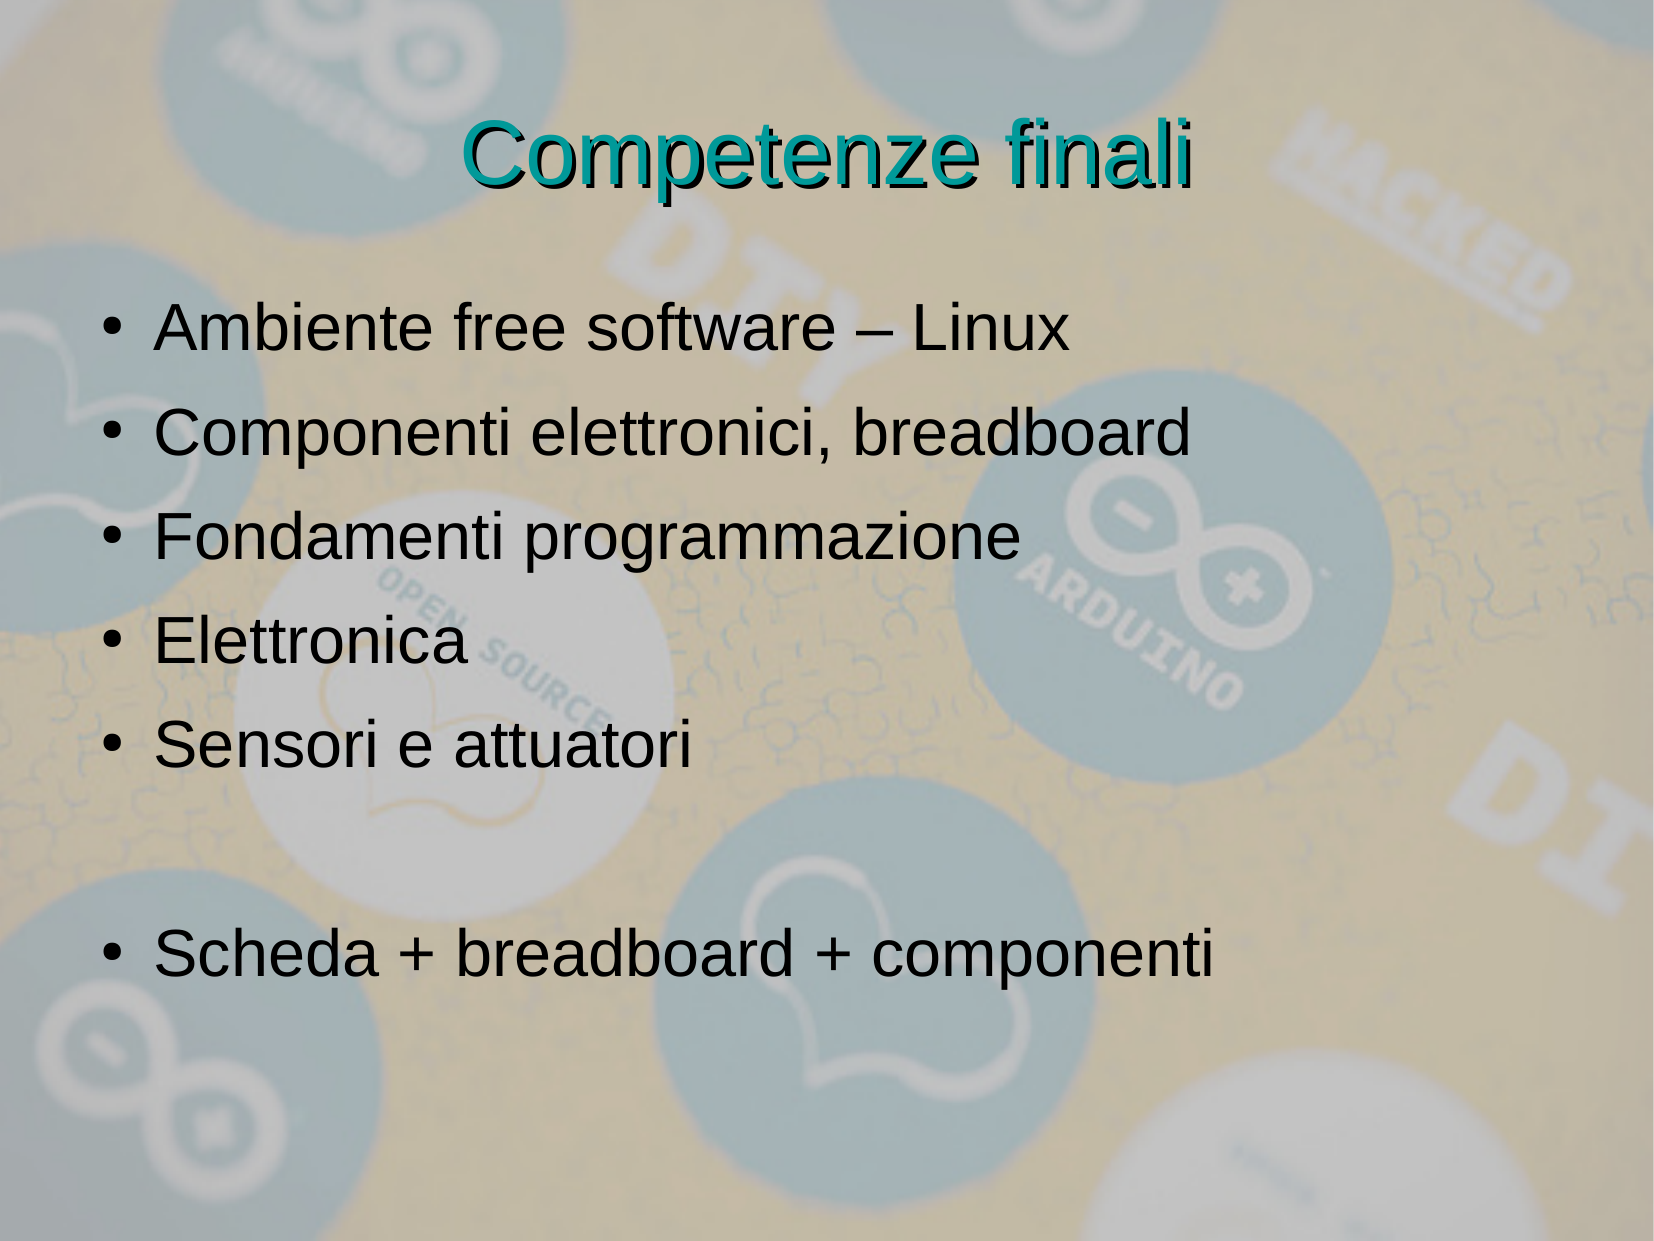

# Competenze finali
Ambiente free software – Linux
Componenti elettronici, breadboard
Fondamenti programmazione
Elettronica
Sensori e attuatori
Scheda + breadboard + componenti